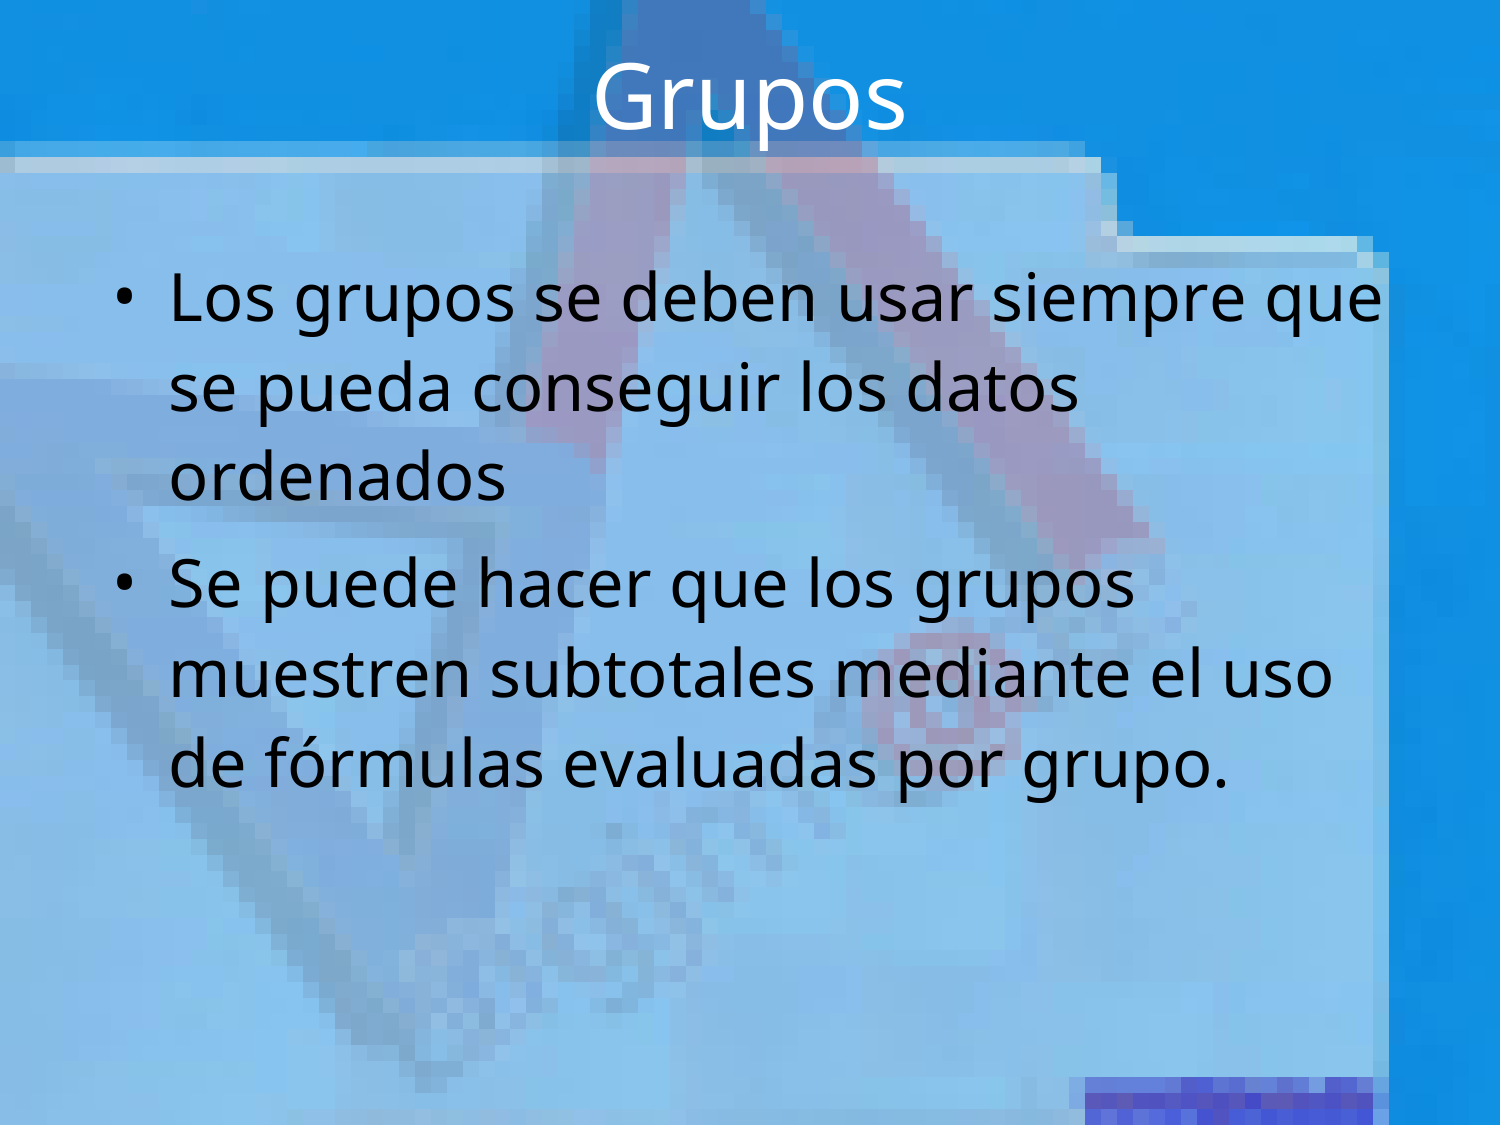

# Grupos
Los grupos se deben usar siempre que se pueda conseguir los datos ordenados
Se puede hacer que los grupos muestren subtotales mediante el uso de fórmulas evaluadas por grupo.